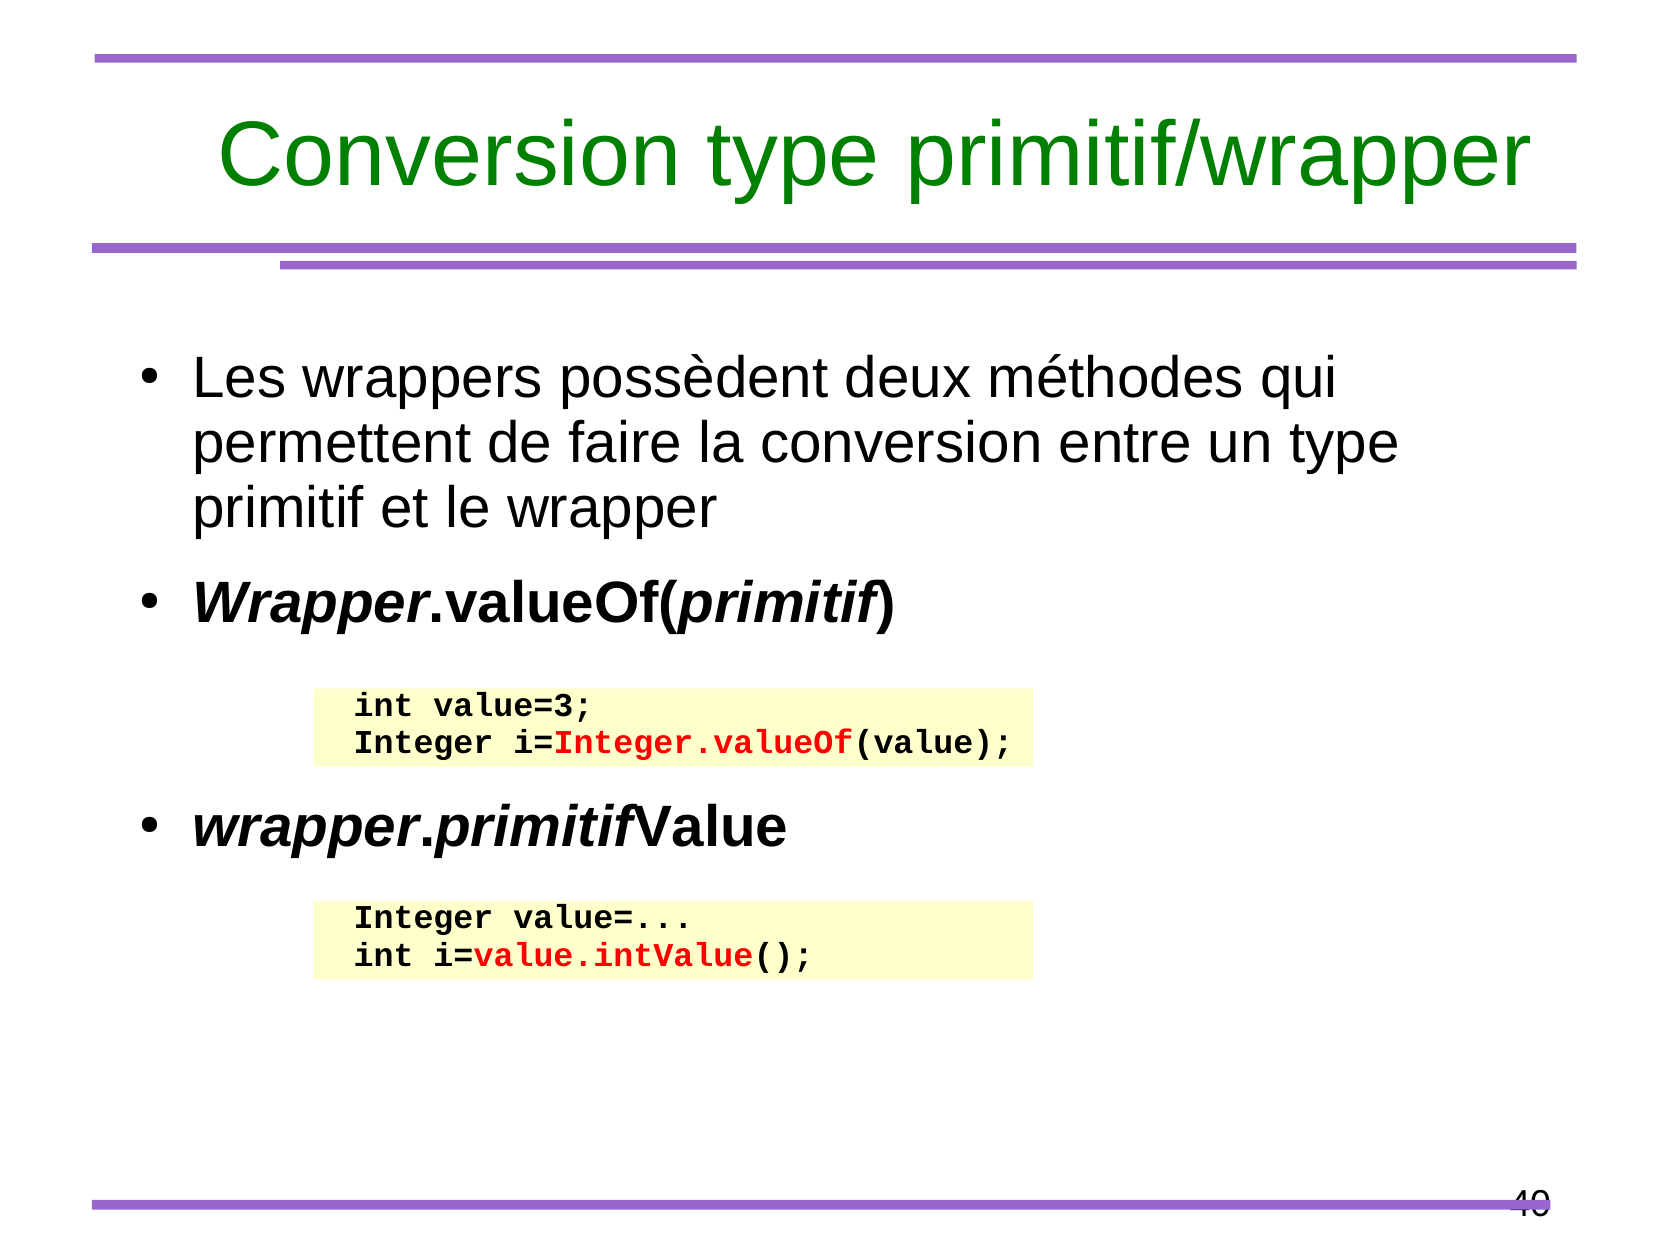

# Conversion type primitif/wrapper
Les wrappers possèdent deux méthodes qui permettent de faire la conversion entre un type primitif et le wrapper
Wrapper.valueOf(primitif)
wrapper.primitifValue
 int value=3;
 Integer i=Integer.valueOf(value);
 Integer value=...
 int i=value.intValue();